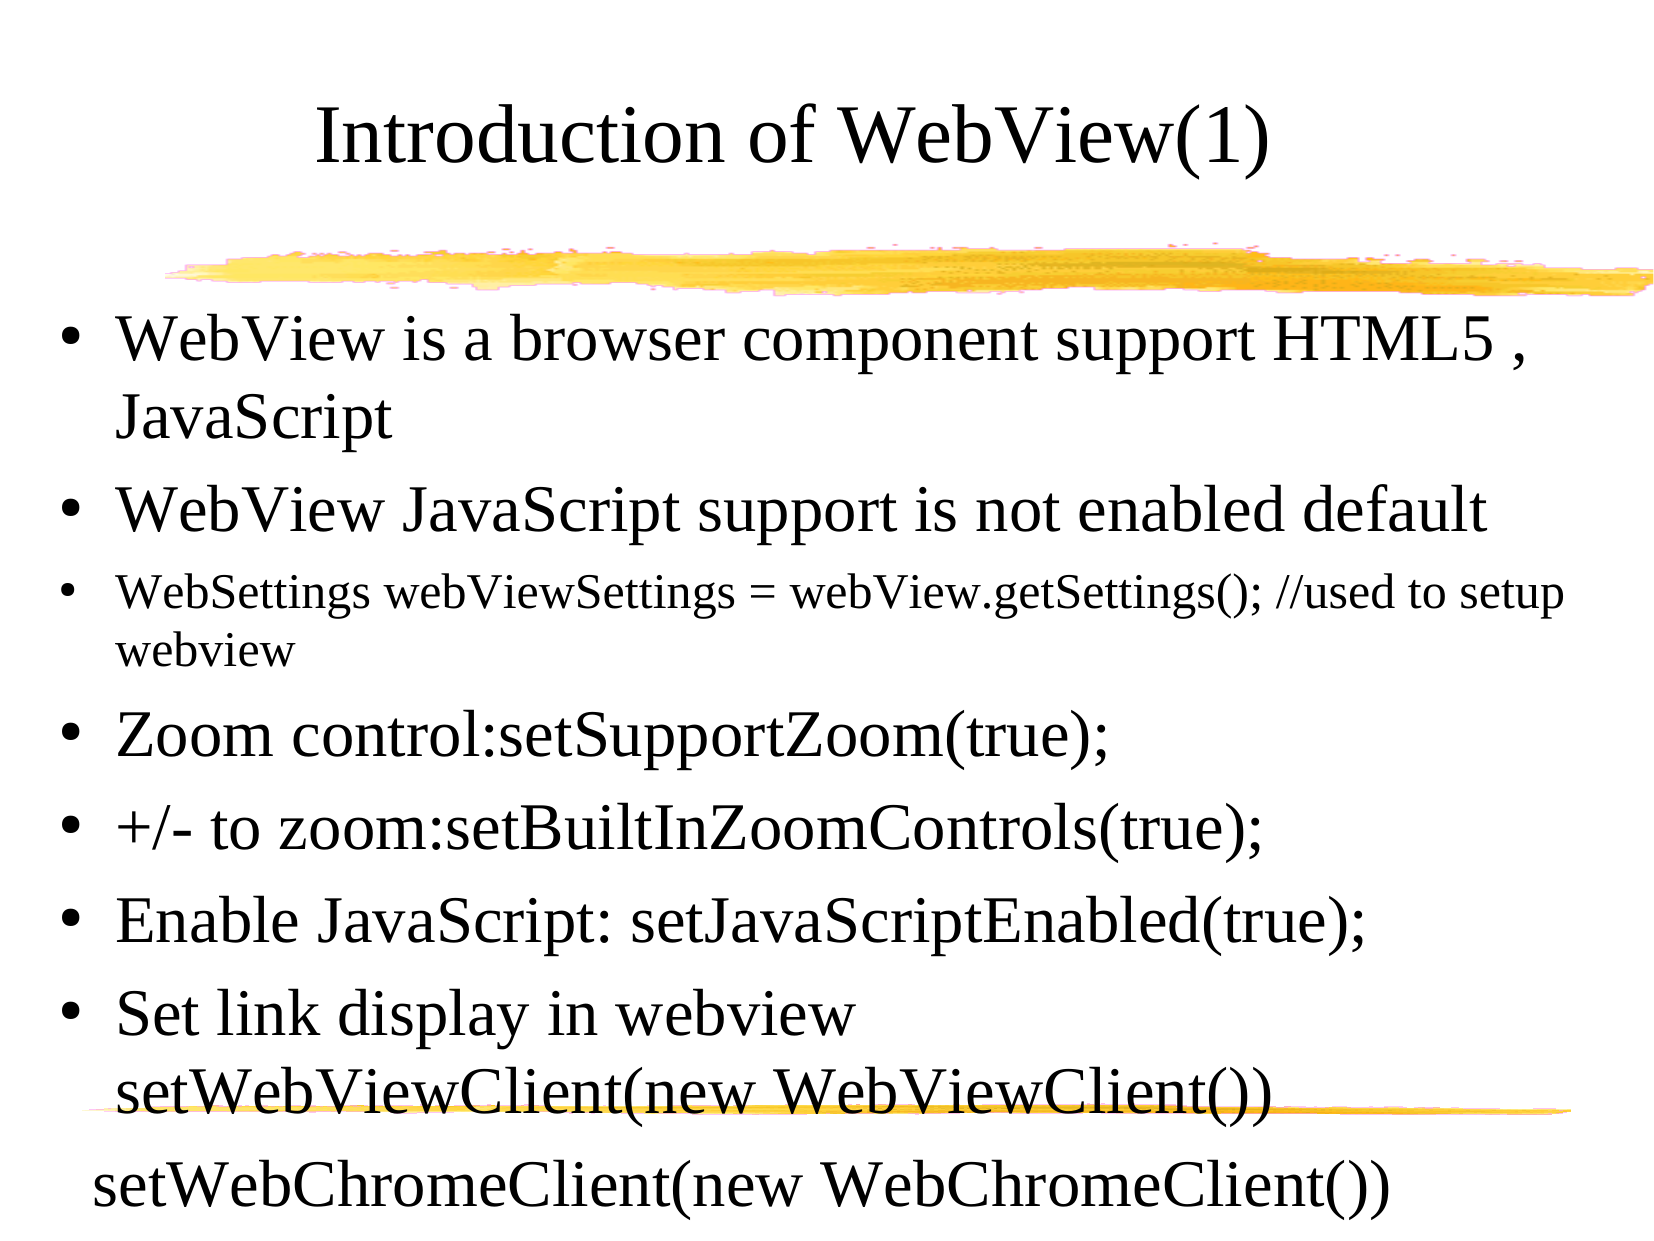

# Introduction of WebView(1)
WebView is a browser component support HTML5 , JavaScript
WebView JavaScript support is not enabled default
WebSettings webViewSettings = webView.getSettings(); //used to setup webview
Zoom control:setSupportZoom(true);
+/- to zoom:setBuiltInZoomControls(true);
Enable JavaScript: setJavaScriptEnabled(true);
Set link display in webview
setWebViewClient(new WebViewClient())
 setWebChromeClient(new WebChromeClient())